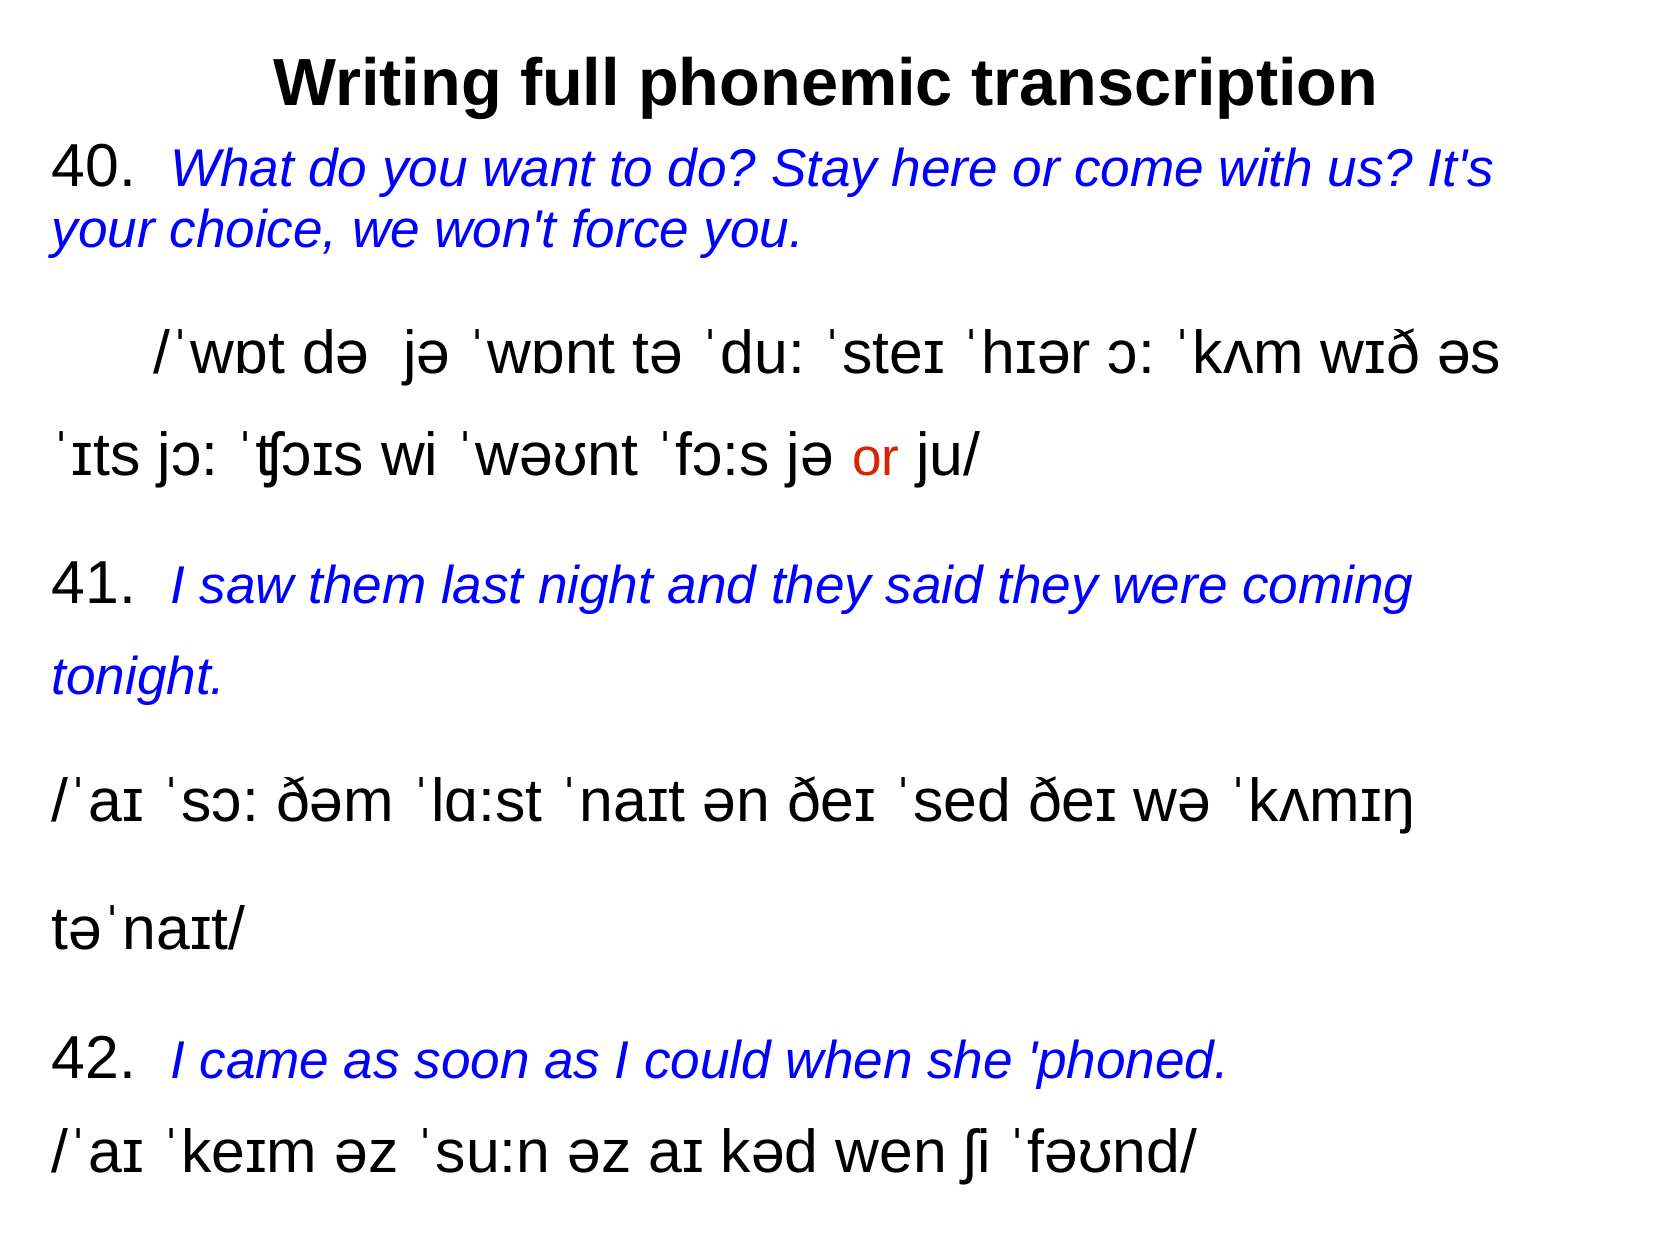

# Writing full phonemic transcription
40. What do you want to do? Stay here or come with us? It's your choice, we won't force you.
 /ˈwɒt də jə ˈwɒnt tə ˈdu: ˈsteɪ ˈhɪər ɔ: ˈkʌm wɪð əs ˈɪts jɔ: ˈʧɔɪs wi ˈwəʊnt ˈfɔ:s jə or ju/
41. I saw them last night and they said they were coming tonight.
/ˈaɪ ˈsɔ: ðəm ˈlɑ:st ˈnaɪt ən ðeɪ ˈsed ðeɪ wə ˈkʌmɪŋ
təˈnaɪt/
42. I came as soon as I could when she 'phoned.
/ˈaɪ ˈkeɪm əz ˈsu:n əz aɪ kəd wen ʃi ˈfəʊnd/